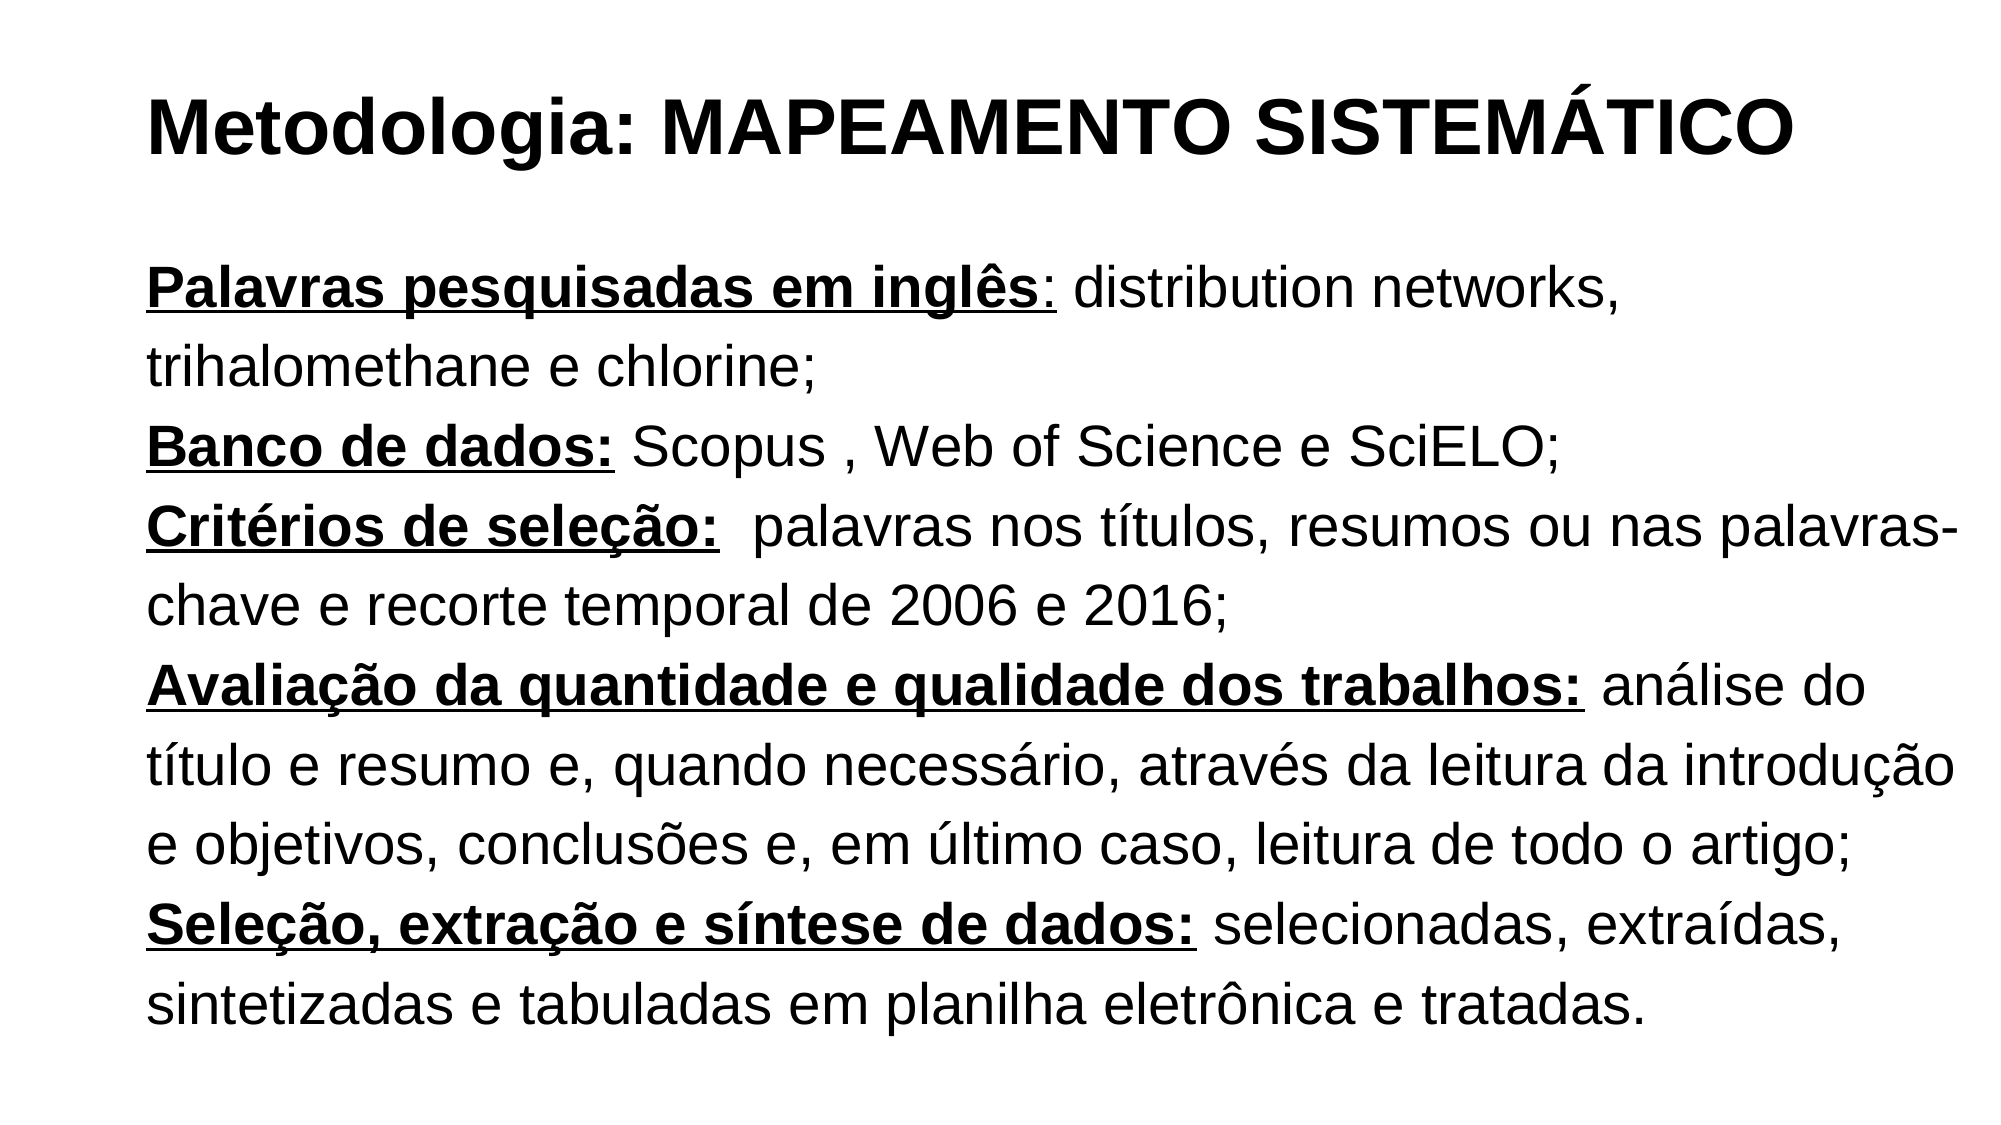

# Metodologia: MAPEAMENTO SISTEMÁTICO Palavras pesquisadas em inglês: distribution networks, trihalomethane e chlorine; Banco de dados: Scopus , Web of Science e SciELO; Critérios de seleção: palavras nos títulos, resumos ou nas palavras-chave e recorte temporal de 2006 e 2016; Avaliação da quantidade e qualidade dos trabalhos: análise do título e resumo e, quando necessário, através da leitura da introdução e objetivos, conclusões e, em último caso, leitura de todo o artigo; Seleção, extração e síntese de dados: selecionadas, extraídas, sintetizadas e tabuladas em planilha eletrônica e tratadas.